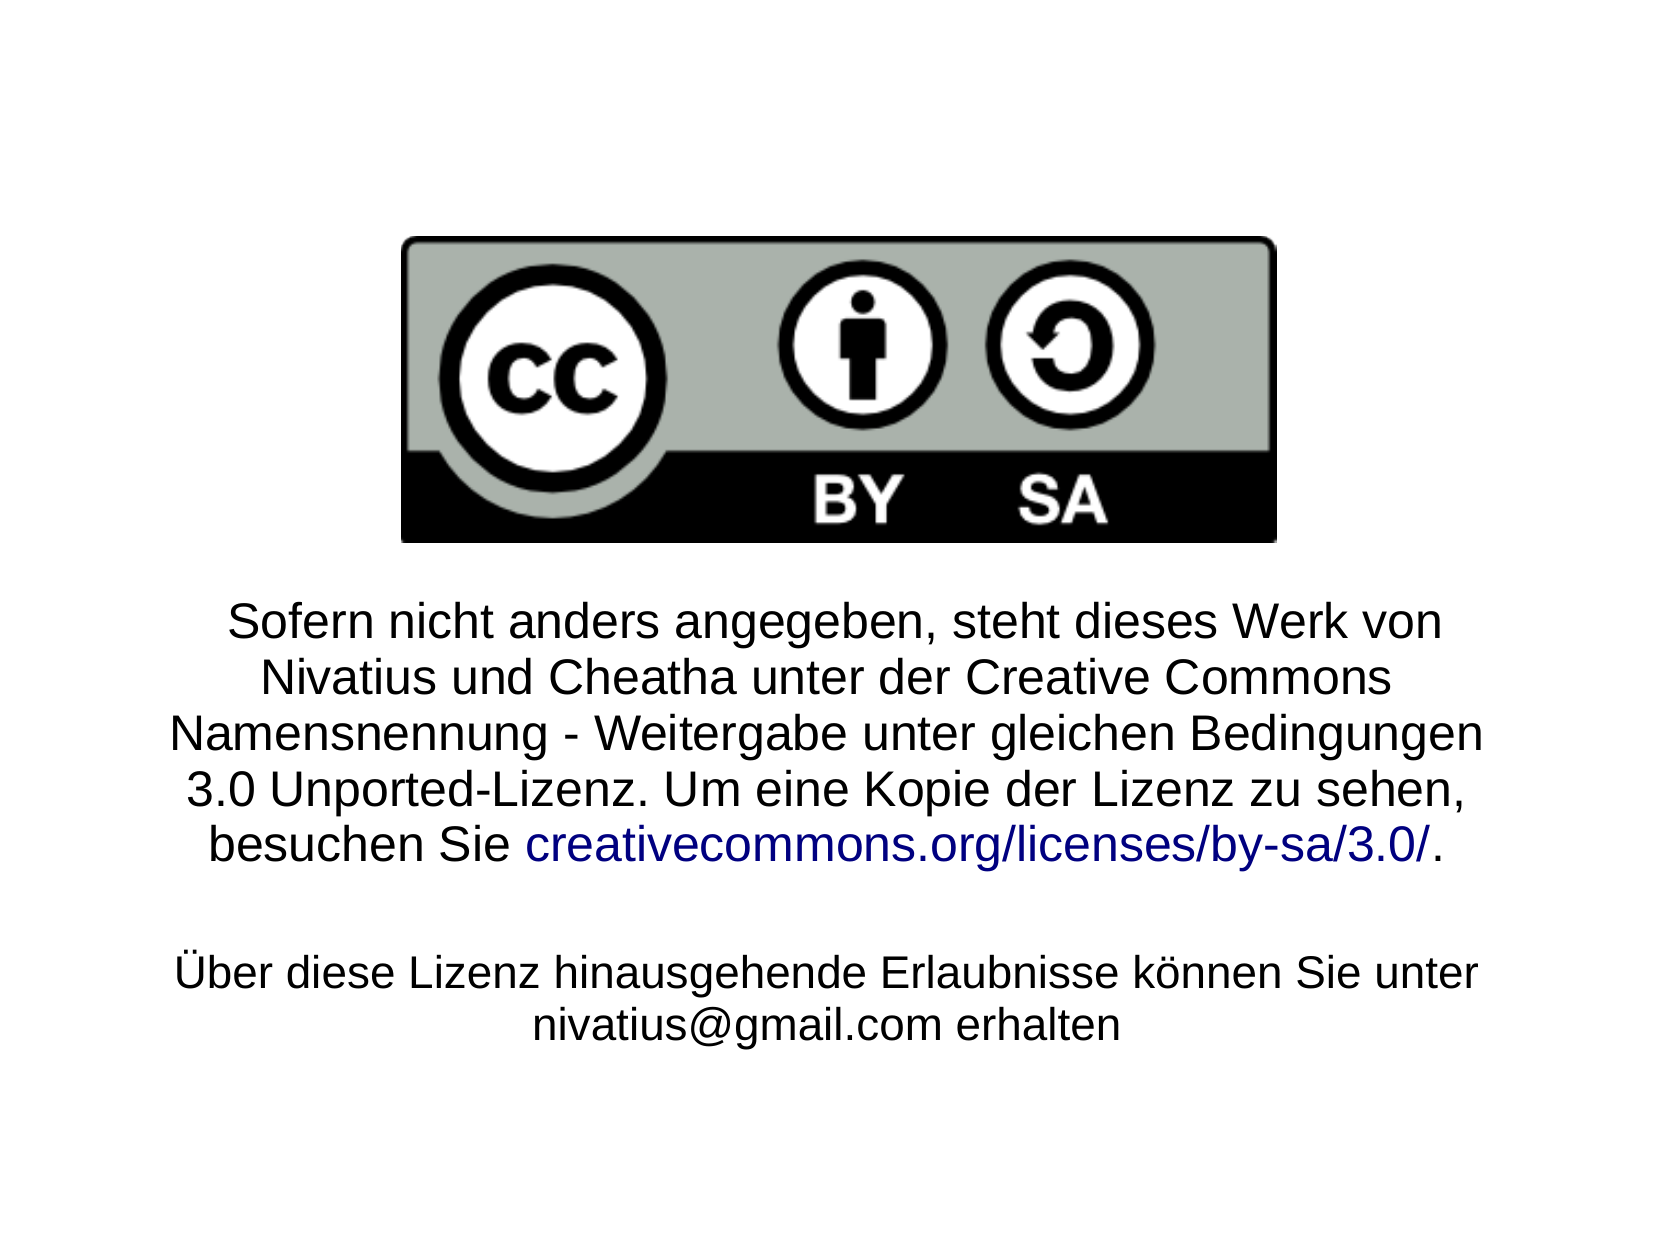

# Sofern nicht anders angegeben, steht dieses Werk von Nivatius und Cheatha unter der Creative Commons Namensnennung - Weitergabe unter gleichen Bedingungen 3.0 Unported-Lizenz. Um eine Kopie der Lizenz zu sehen, besuchen Sie creativecommons.org/licenses/by-sa/3.0/.
Über diese Lizenz hinausgehende Erlaubnisse können Sie unter nivatius@gmail.com erhalten